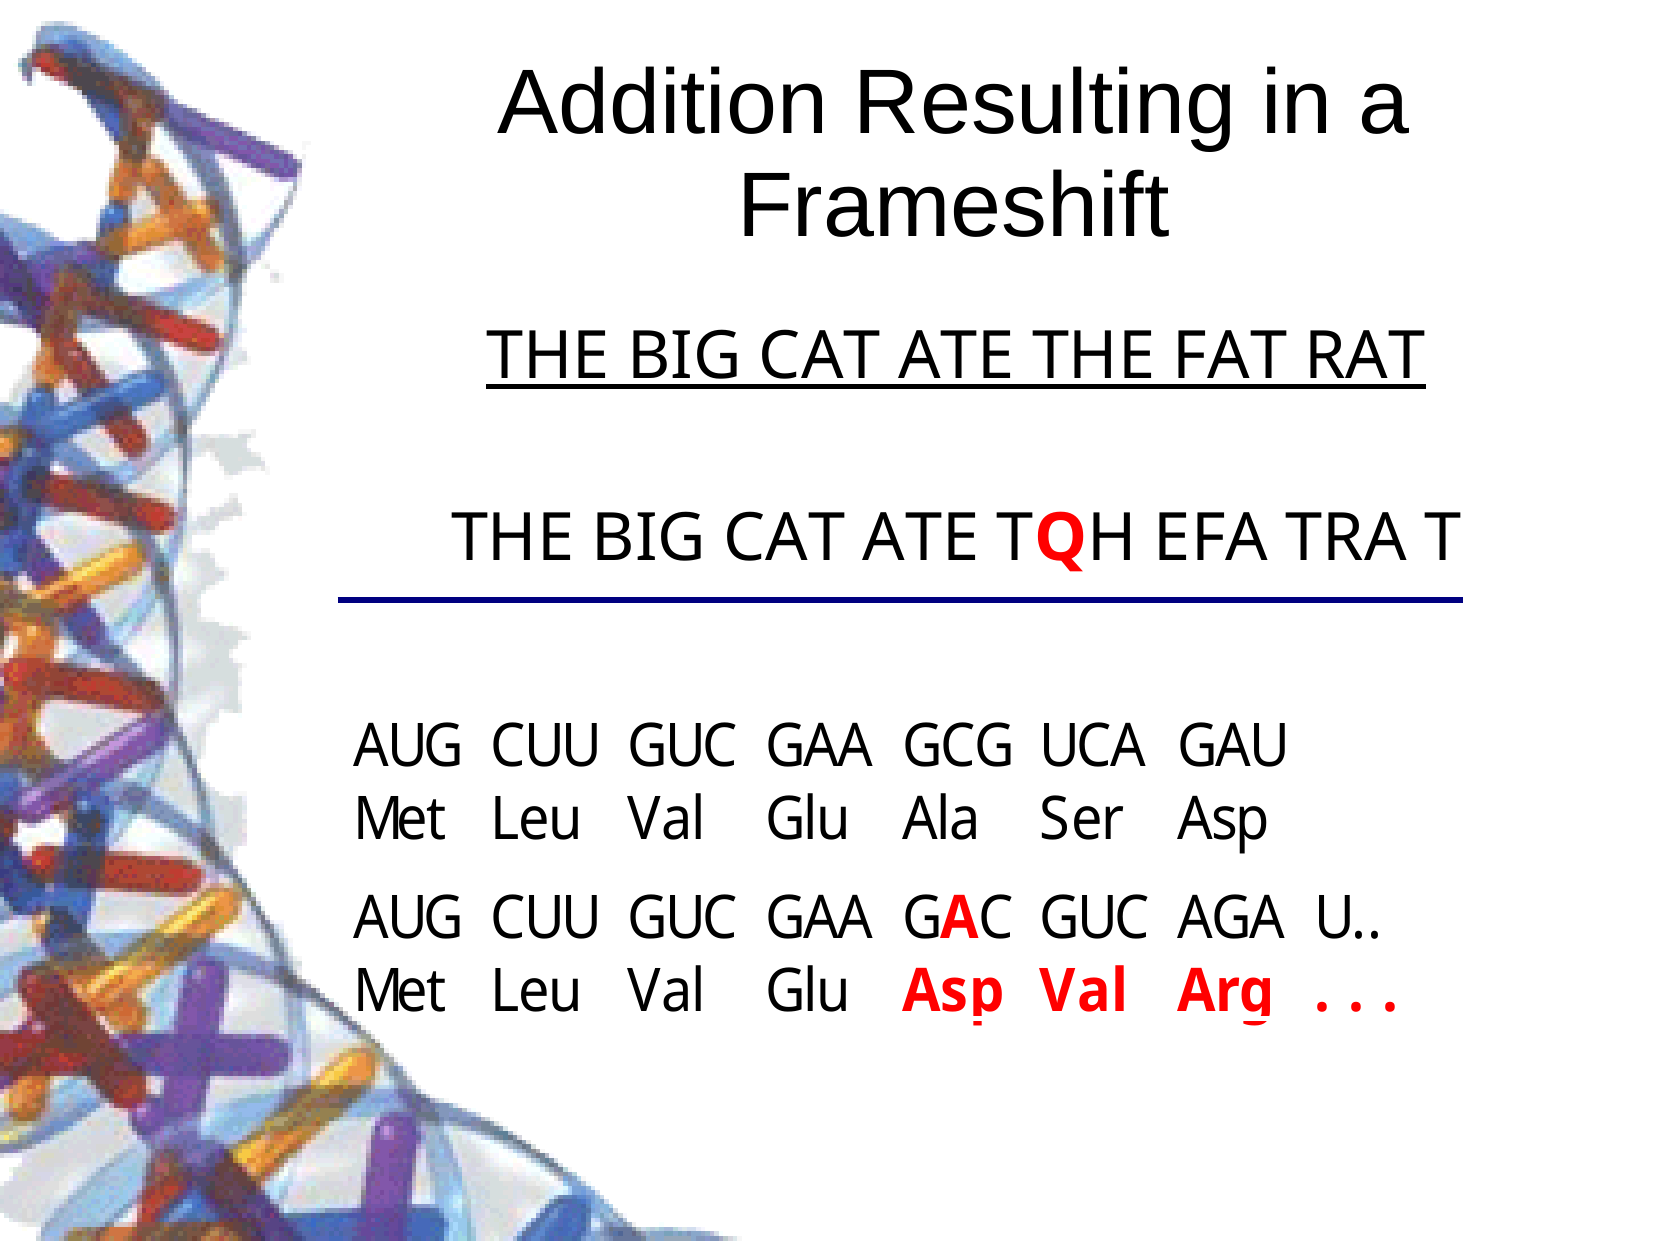

# Addition Resulting in a Frameshift
THE BIG CAT ATE THE FAT RAT
THE BIG CAT ATE TQH EFA TRA T